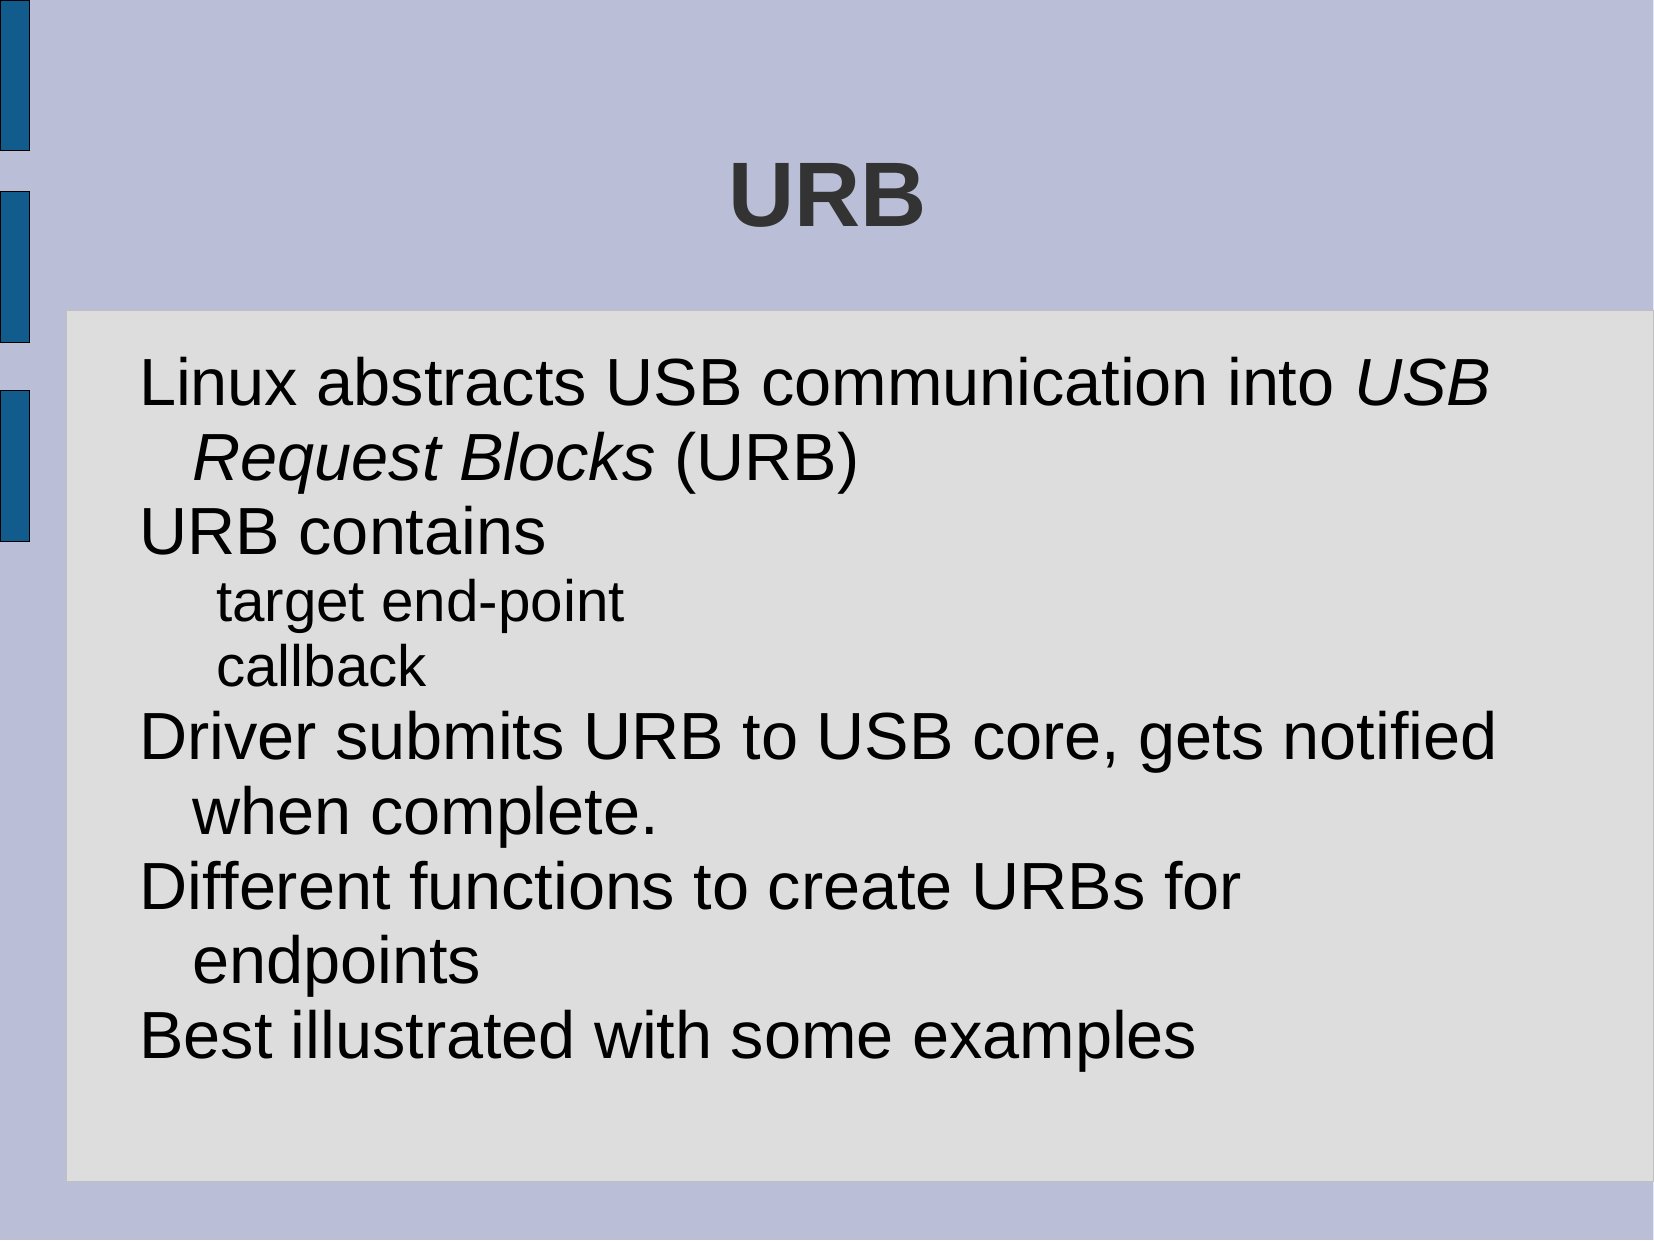

# URB
Linux abstracts USB communication into USB Request Blocks (URB)
URB contains
target end-point
callback
Driver submits URB to USB core, gets notified when complete.
Different functions to create URBs for endpoints
Best illustrated with some examples